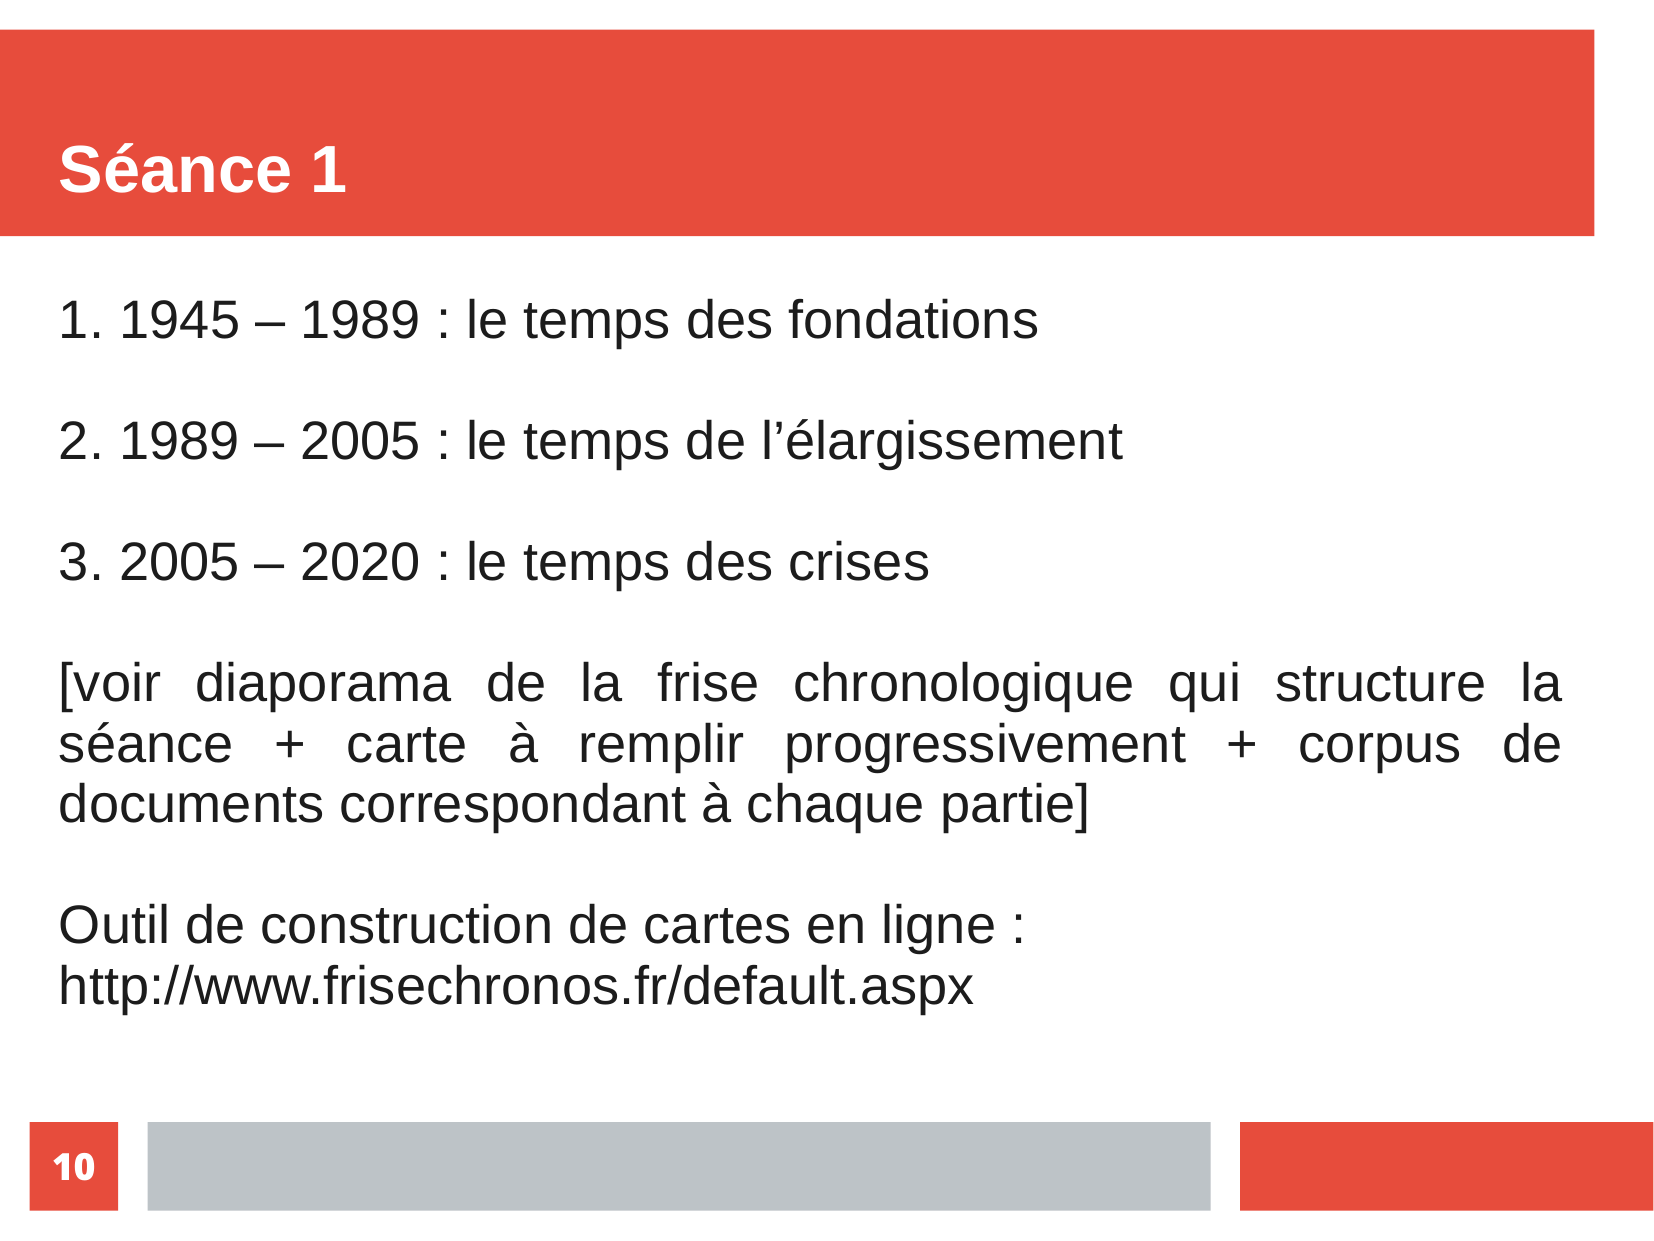

# Séance 1
1. 1945 – 1989 : le temps des fondations
2. 1989 – 2005 : le temps de l’élargissement
3. 2005 – 2020 : le temps des crises
[voir diaporama de la frise chronologique qui structure la séance + carte à remplir progressivement + corpus de documents correspondant à chaque partie]
Outil de construction de cartes en ligne :
http://www.frisechronos.fr/default.aspx
10